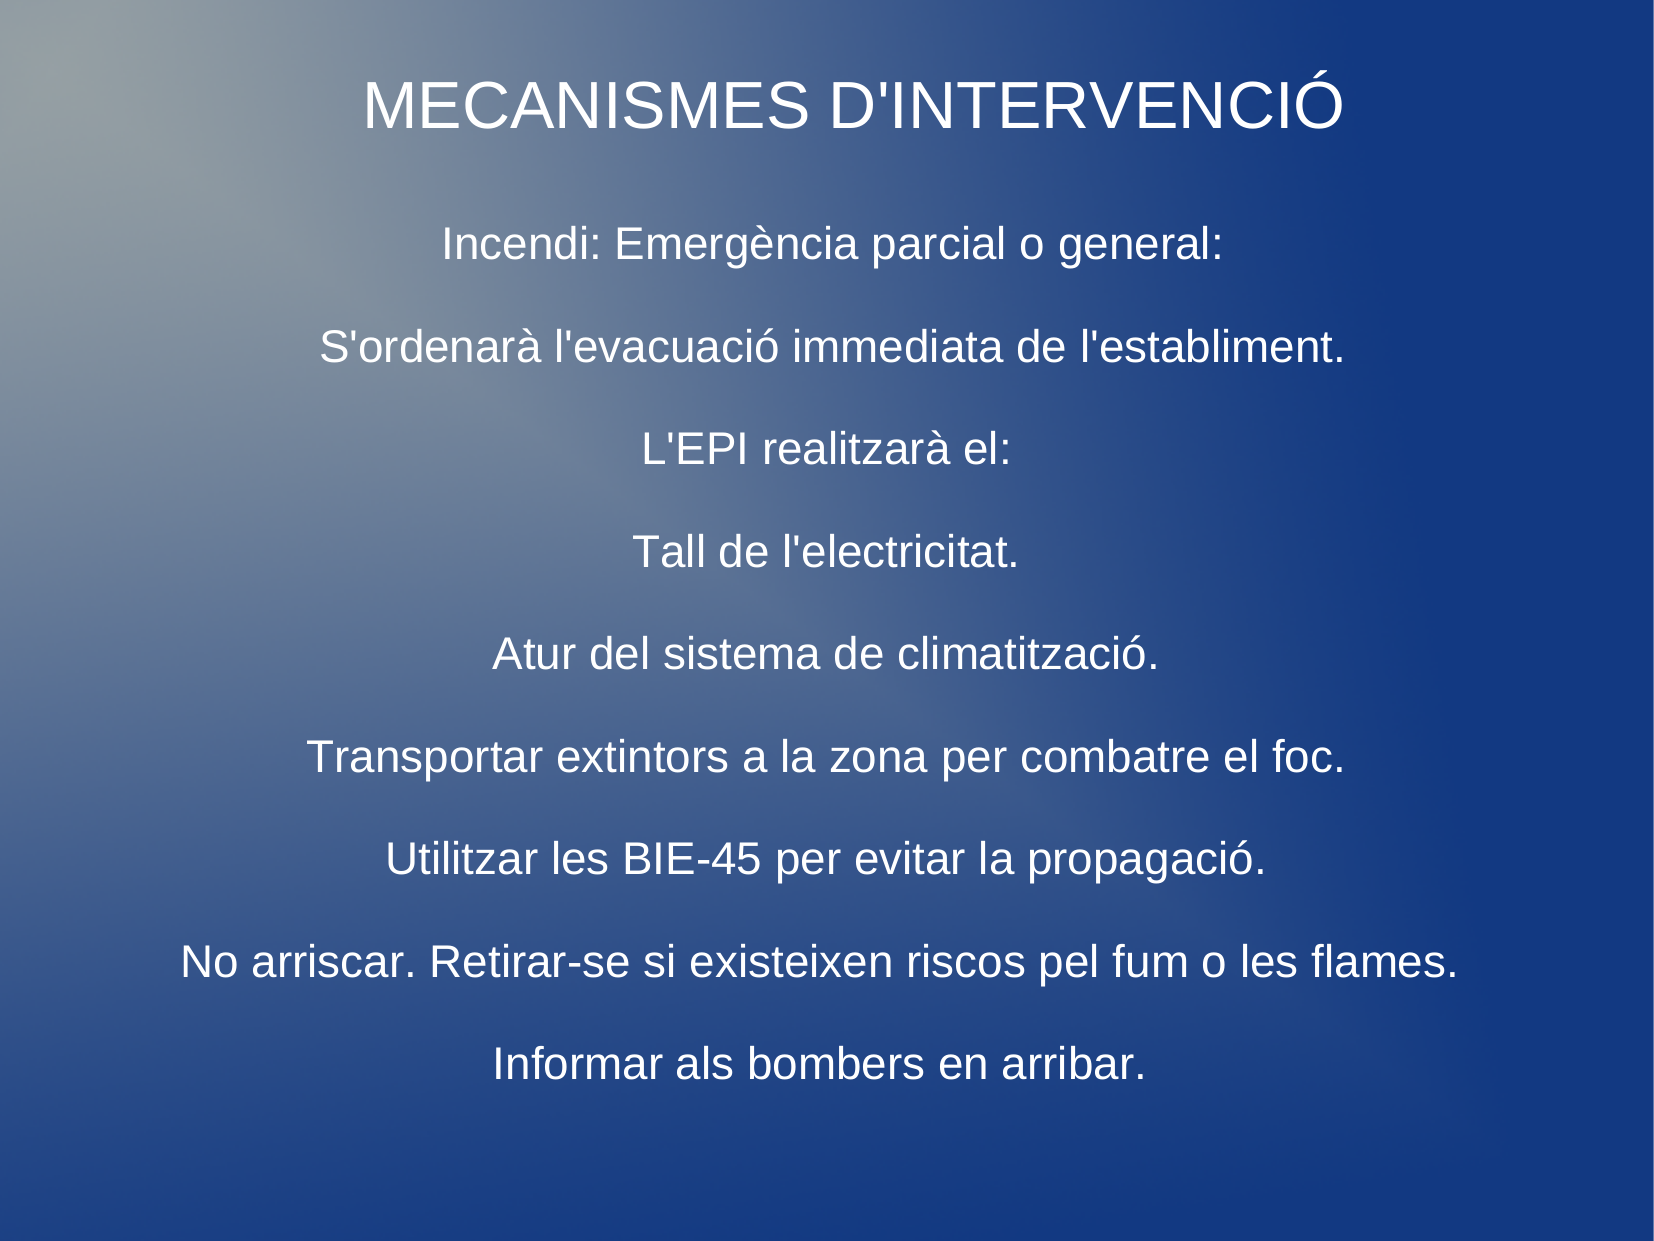

# MECANISMES D'INTERVENCIÓ
 Incendi: Emergència parcial o general:
 S'ordenarà l'evacuació immediata de l'establiment.
L'EPI realitzarà el:
Tall de l'electricitat.
Atur del sistema de climatització.
Transportar extintors a la zona per combatre el foc.
Utilitzar les BIE-45 per evitar la propagació.
No arriscar. Retirar-se si existeixen riscos pel fum o les flames.
Informar als bombers en arribar.